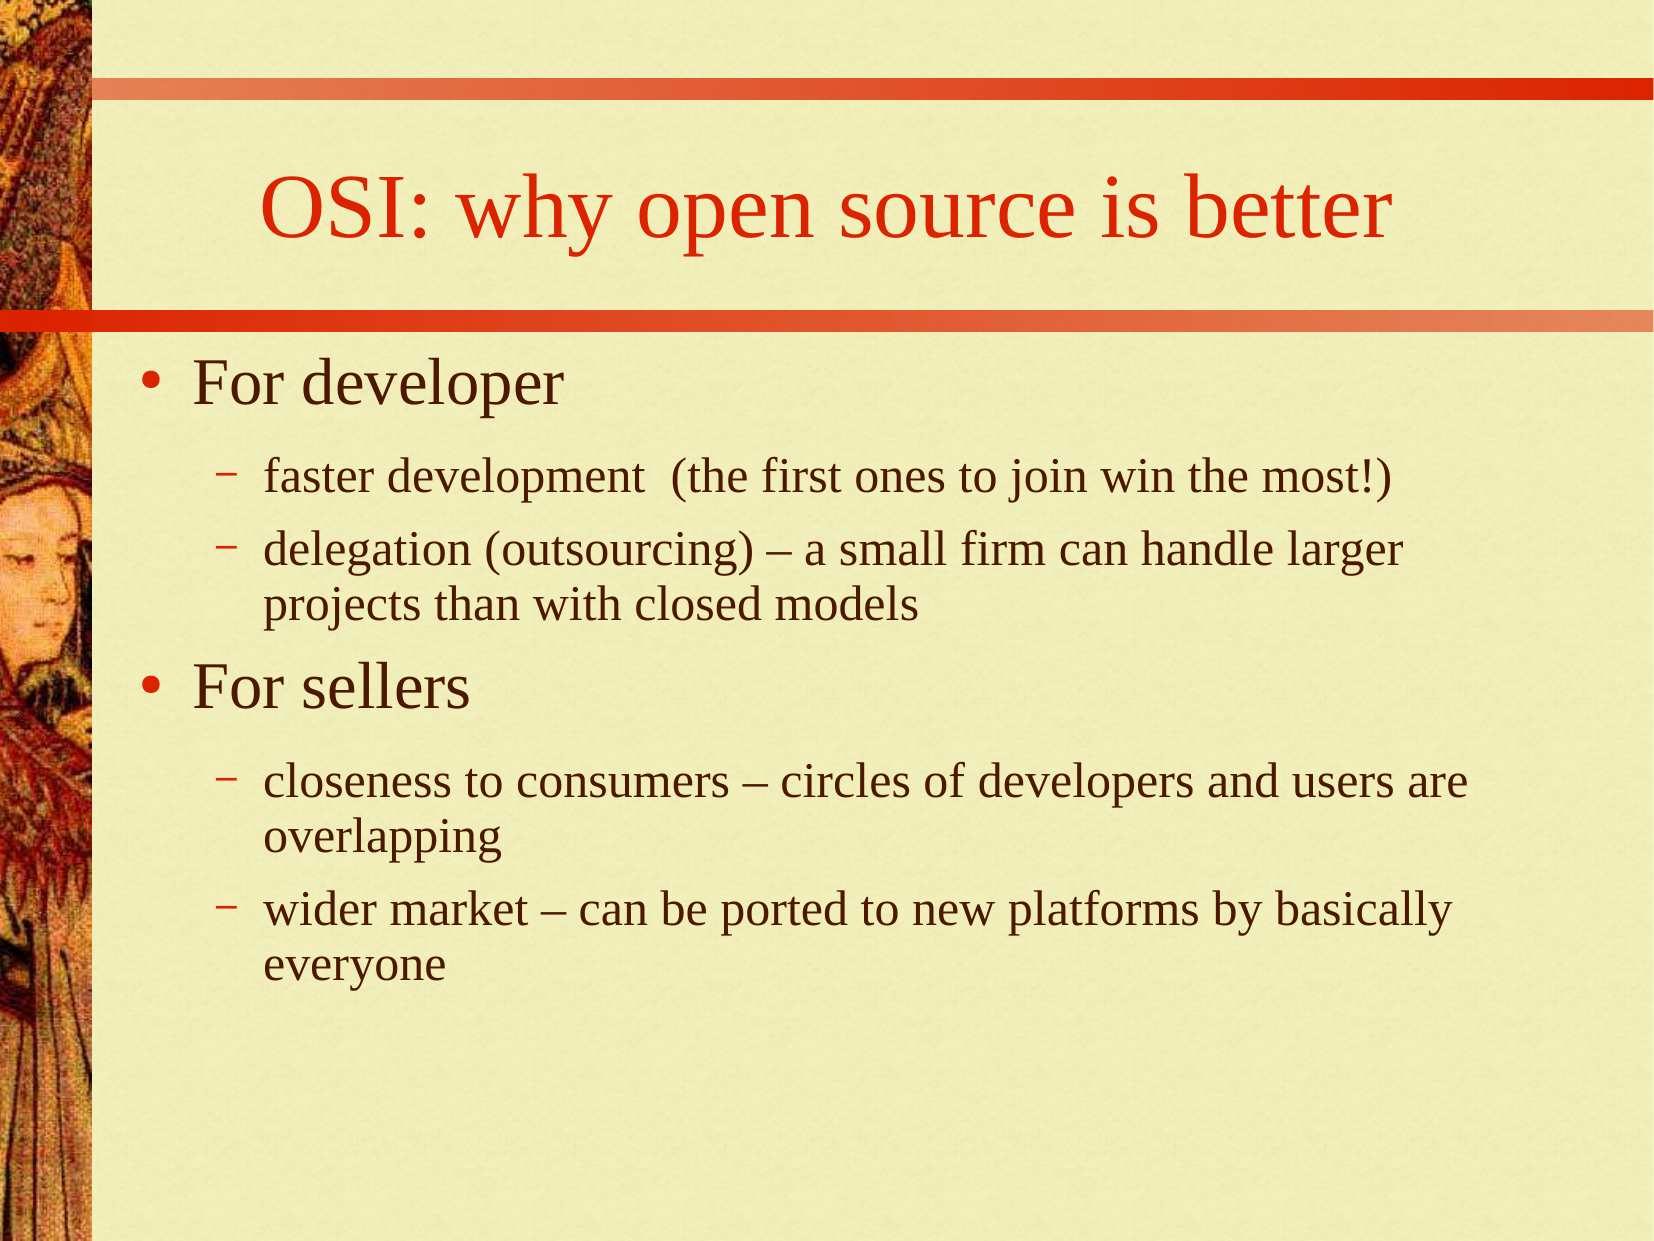

# OSI: why open source is better
For developer
faster development (the first ones to join win the most!)
delegation (outsourcing) – a small firm can handle larger projects than with closed models
For sellers
closeness to consumers – circles of developers and users are overlapping
wider market – can be ported to new platforms by basically everyone